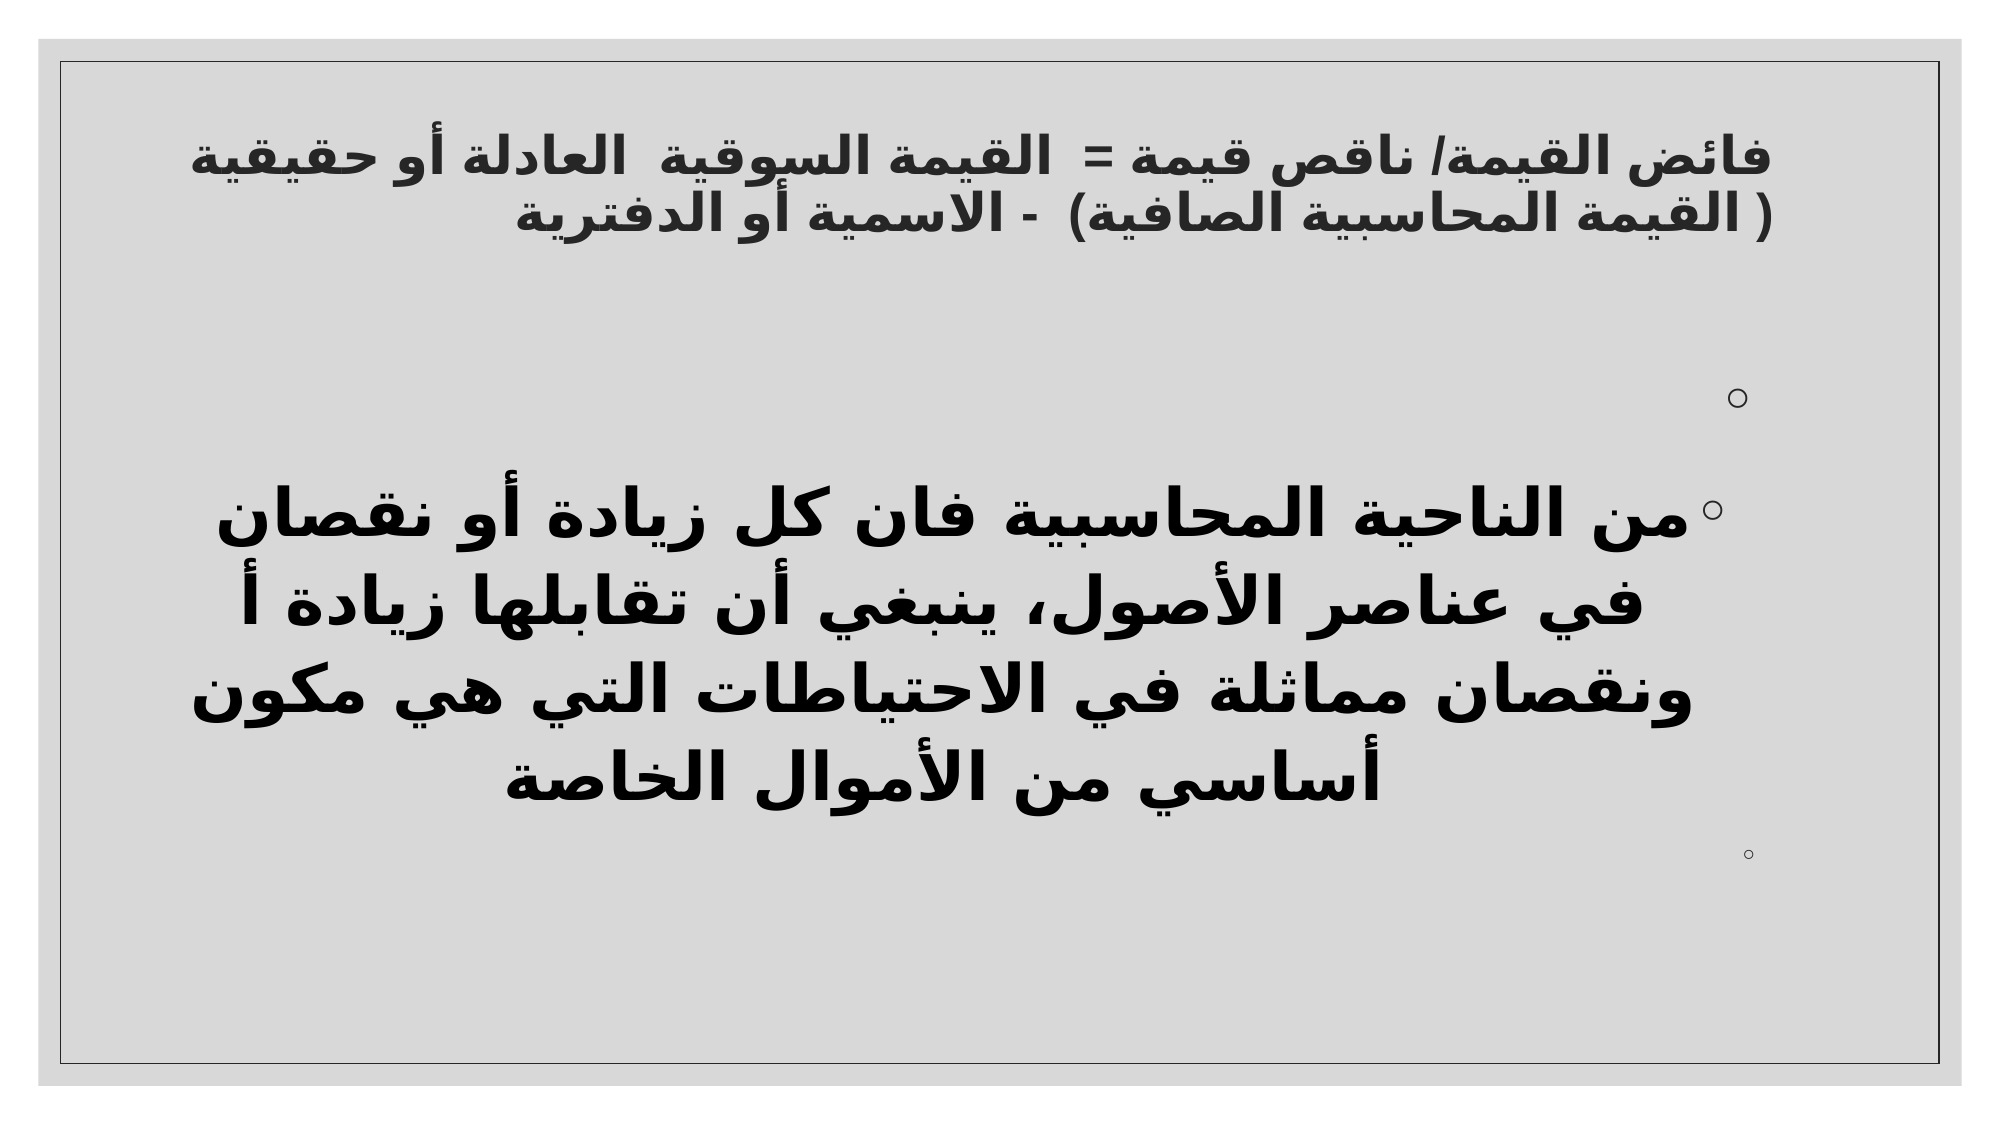

# فائض القيمة/ ناقص قيمة = القيمة السوقية العادلة أو حقيقية ( القيمة المحاسبية الصافية) - الاسمية أو الدفترية
من الناحية المحاسبية فان كل زيادة أو نقصان في عناصر الأصول، ينبغي أن تقابلها زيادة أ ونقصان مماثلة في الاحتياطات التي هي مكون أساسي من الأموال الخاصة